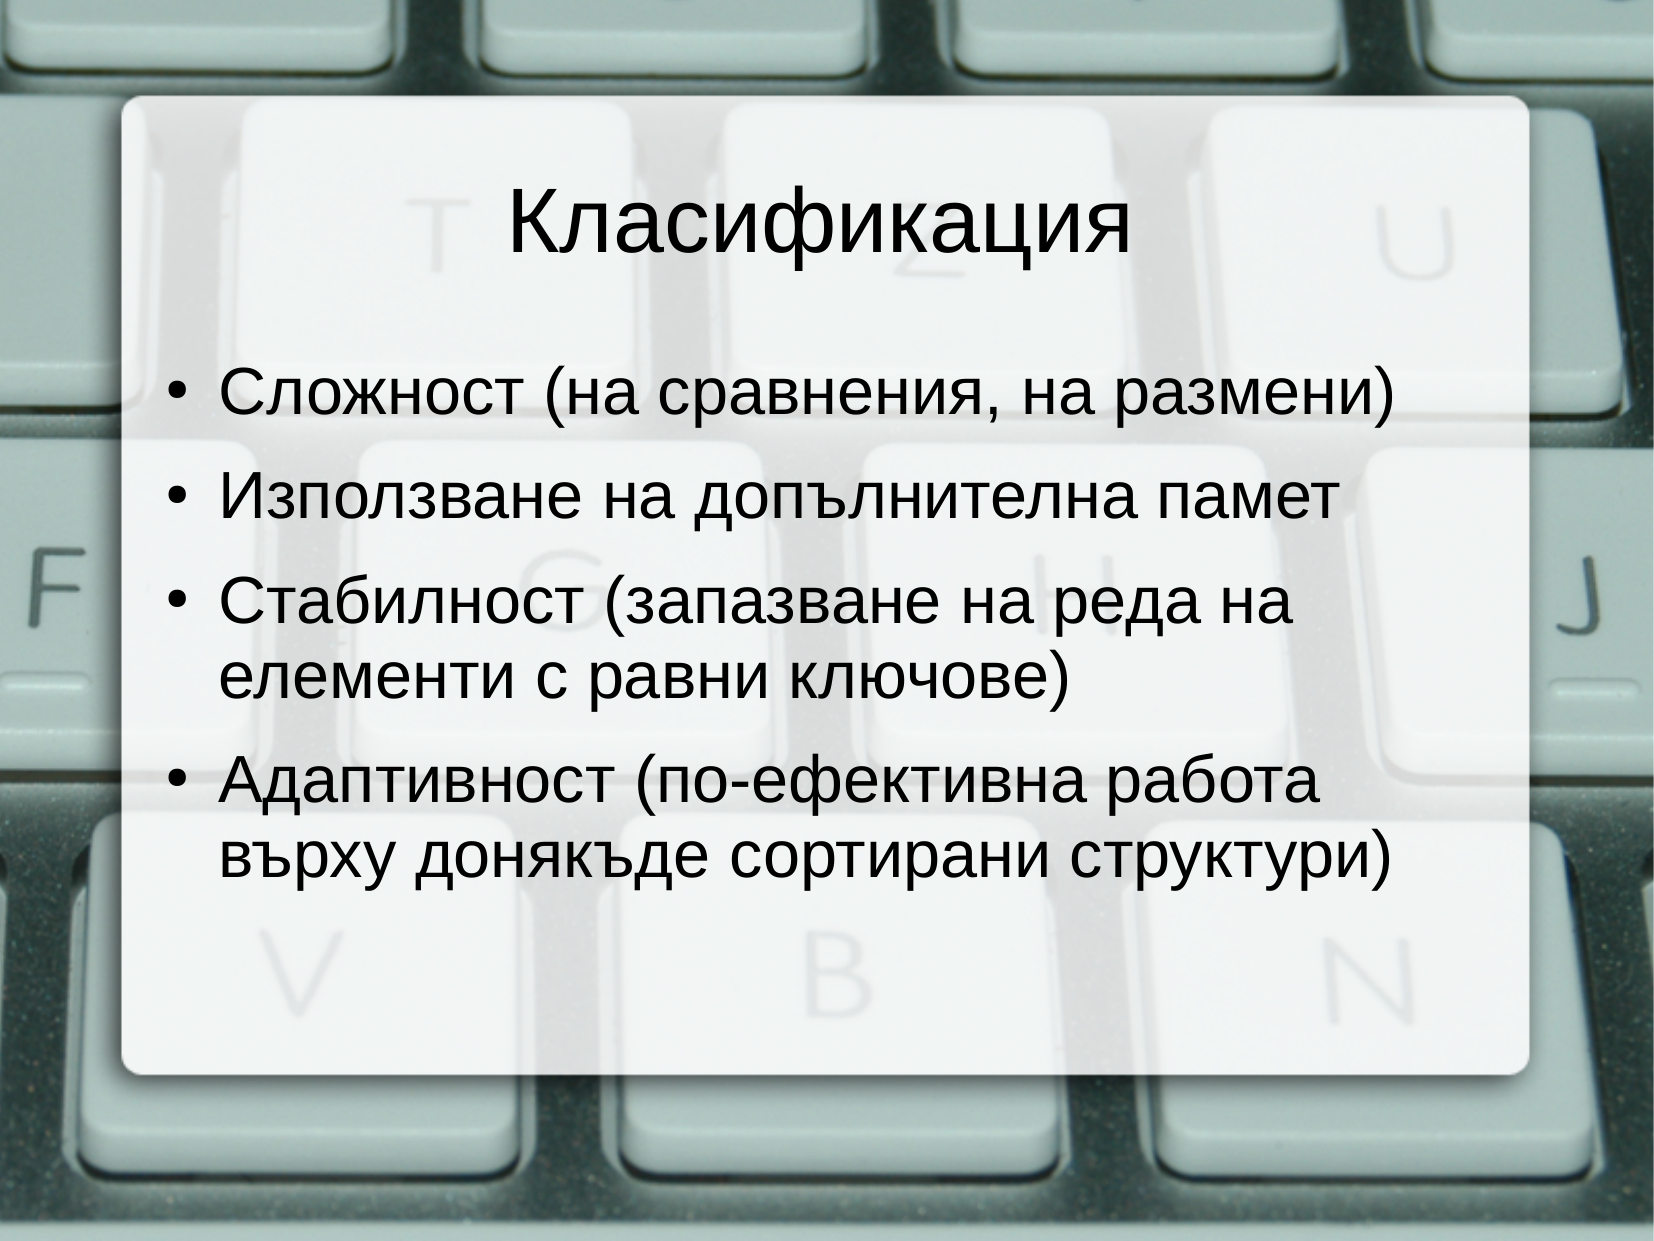

# Класификация
Сложност (на сравнения, на размени)
Използване на допълнителна памет
Стабилност (запазване на реда на елементи с равни ключове)
Адаптивност (по-ефективна работа върху донякъде сортирани структури)